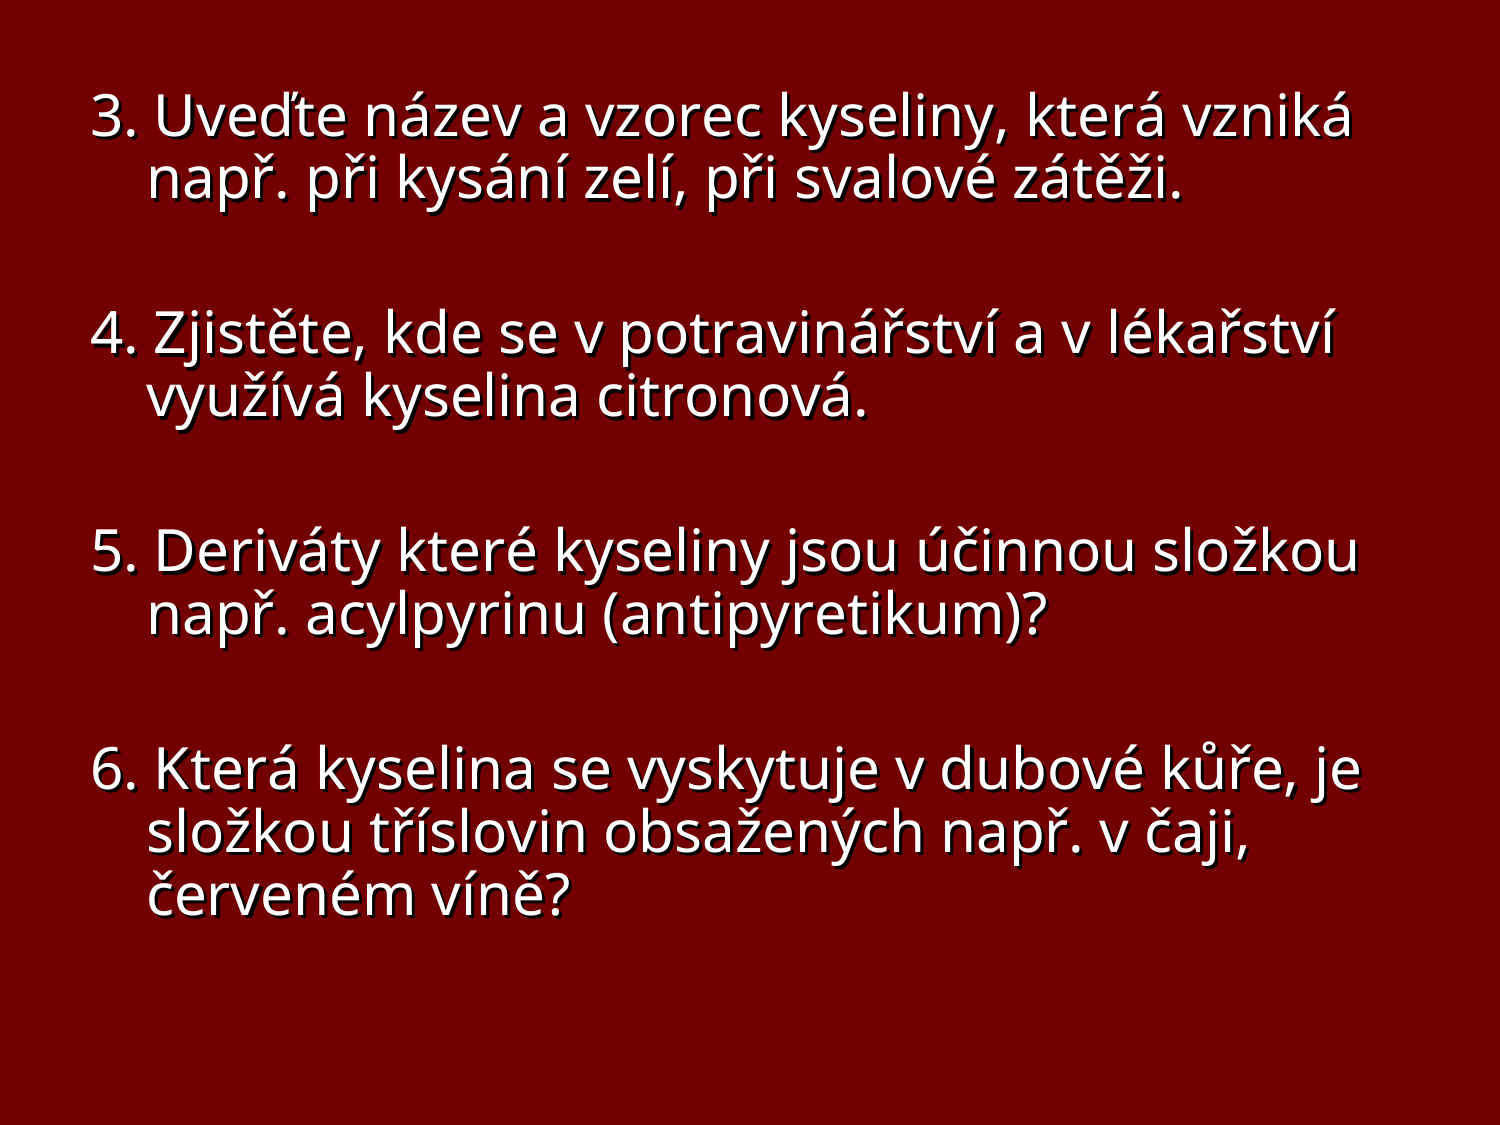

#
3. Uveďte název a vzorec kyseliny, která vzniká např. při kysání zelí, při svalové zátěži.
4. Zjistěte, kde se v potravinářství a v lékařství využívá kyselina citronová.
5. Deriváty které kyseliny jsou účinnou složkou např. acylpyrinu (antipyretikum)?
6. Která kyselina se vyskytuje v dubové kůře, je složkou tříslovin obsažených např. v čaji, červeném víně?